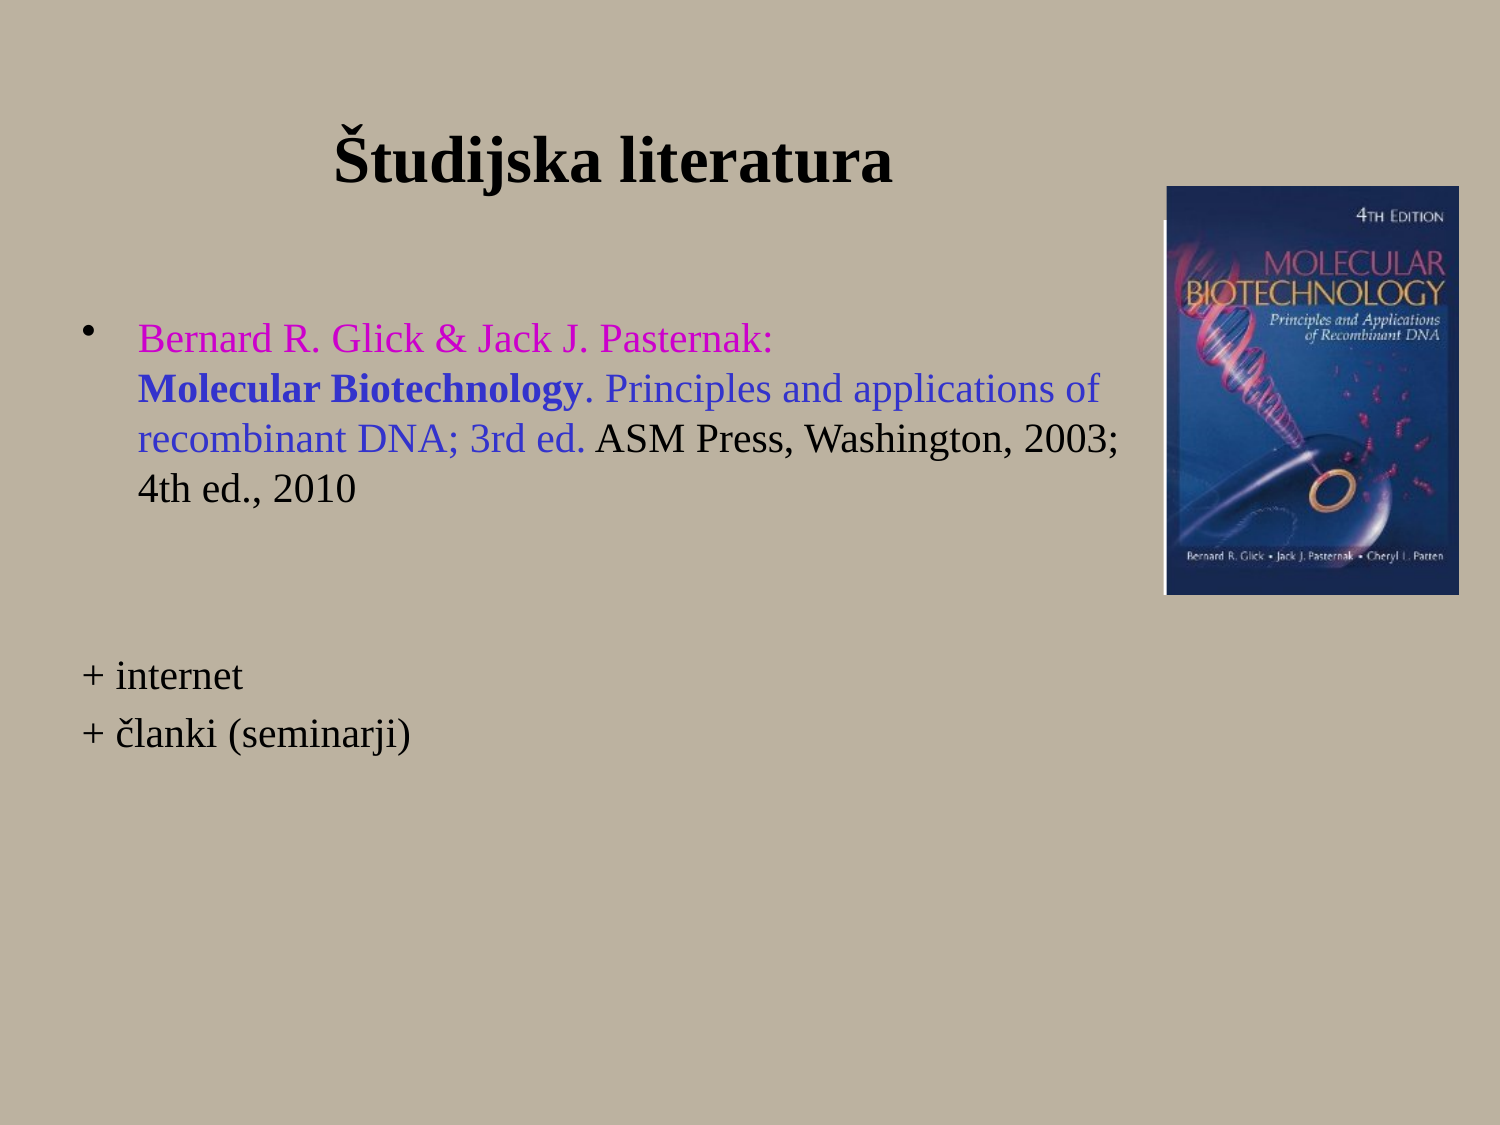

# Študijska literatura
Bernard R. Glick & Jack J. Pasternak:
Molecular Biotechnology. Principles and applications of recombinant DNA; 3rd ed. ASM Press, Washington, 2003; 4th ed., 2010
+ internet
+ članki (seminarji)